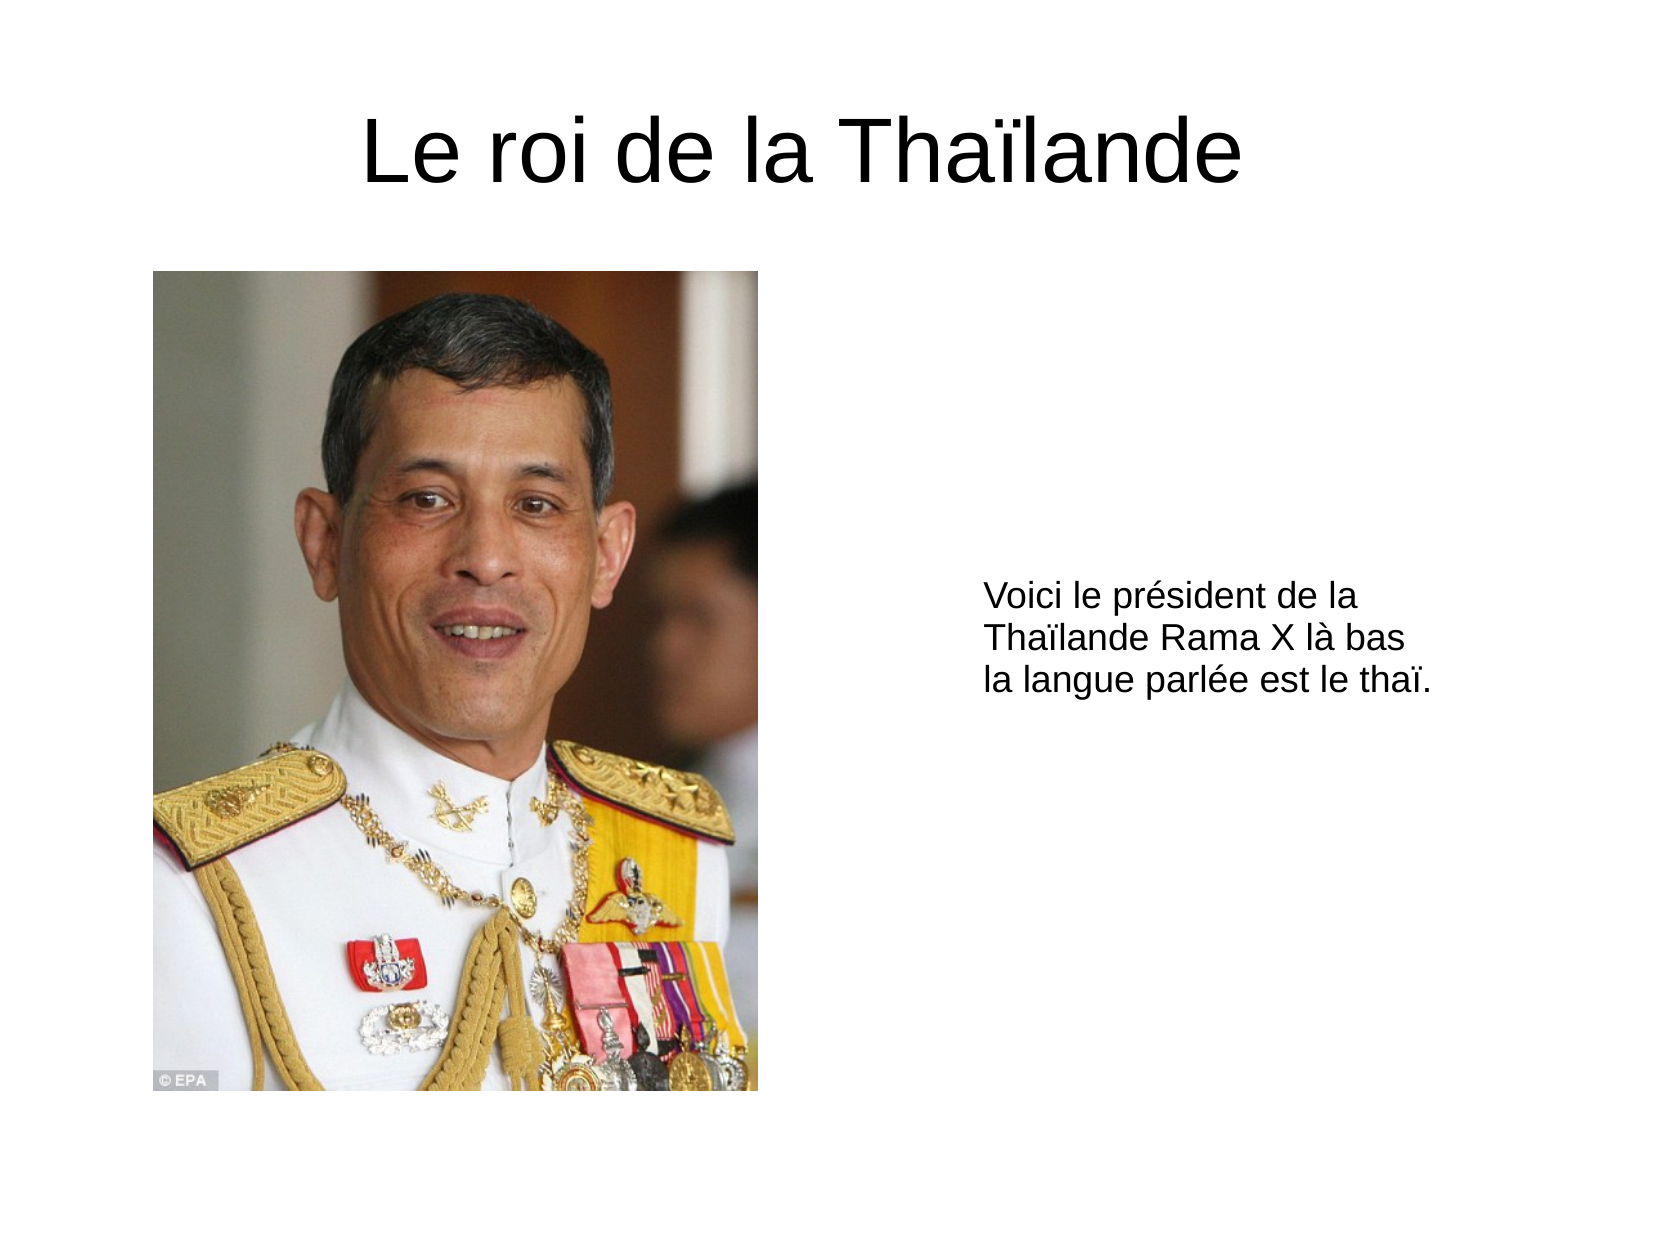

# Le roi de la Thaïlande
Voici le président de la Thaïlande Rama X là bas la langue parlée est le thaï.